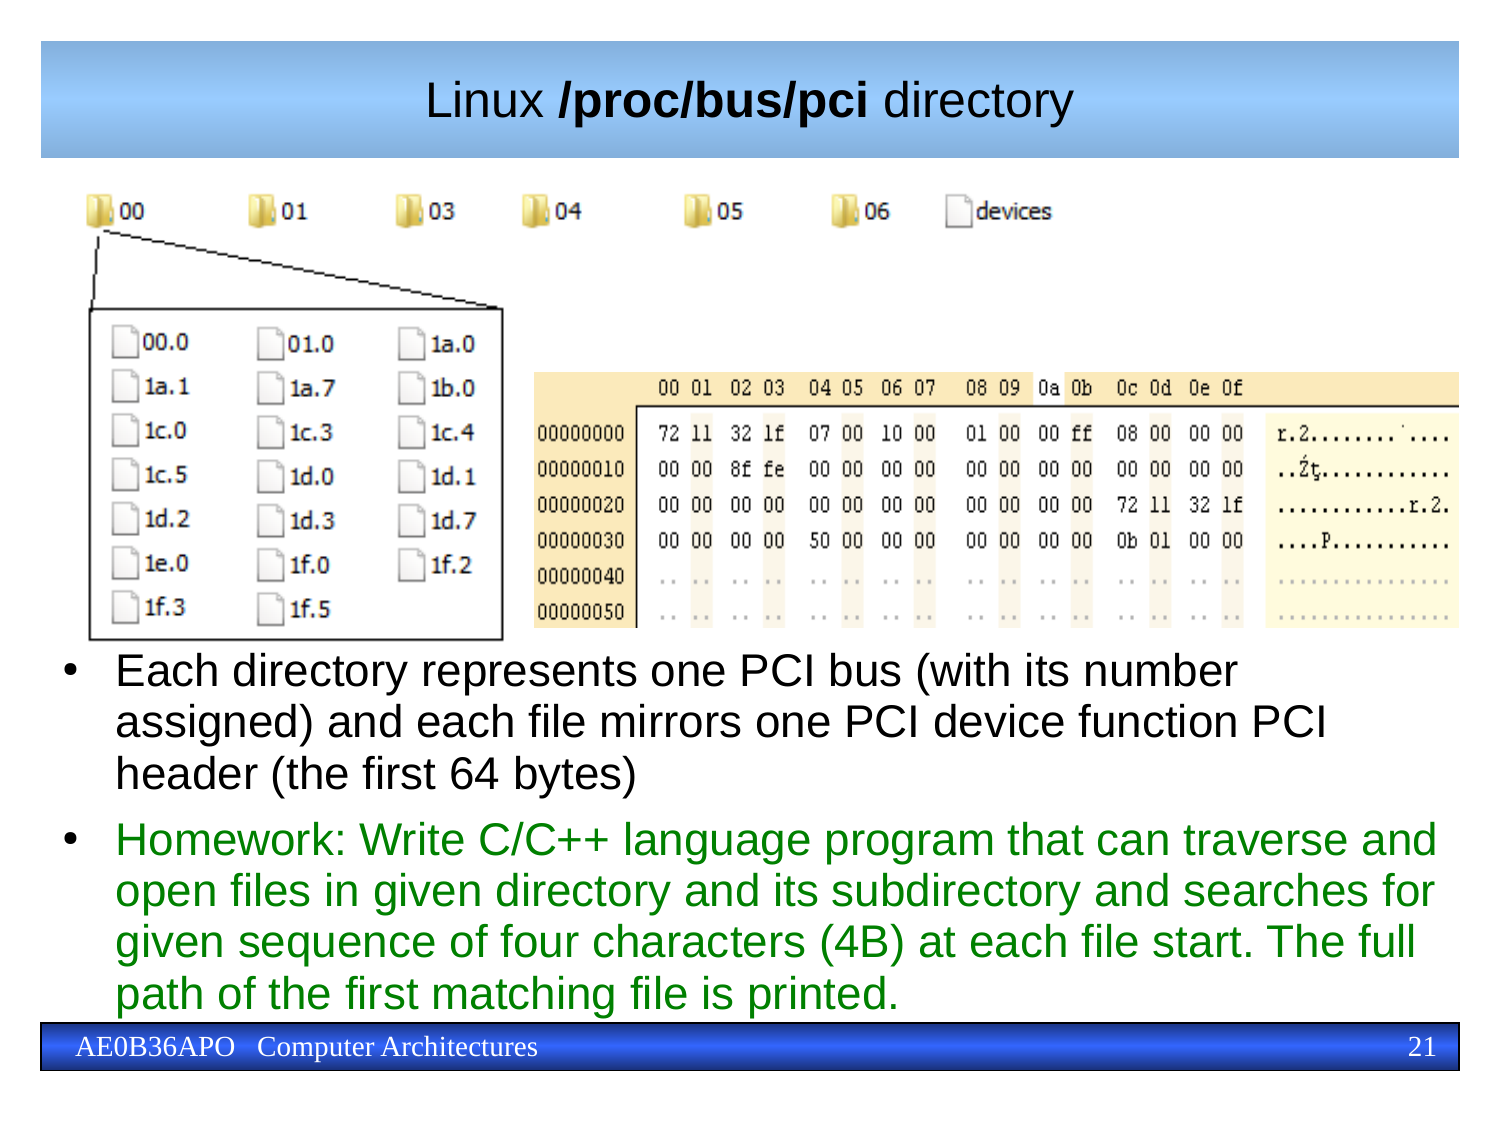

# Linux /proc/bus/pci directory
Each directory represents one PCI bus (with its number assigned) and each file mirrors one PCI device function PCI header (the first 64 bytes)
Homework: Write C/C++ language program that can traverse and open files in given directory and its subdirectory and searches for given sequence of four characters (4B) at each file start. The full path of the first matching file is printed.
AE0B36APO Computer Architectures
21